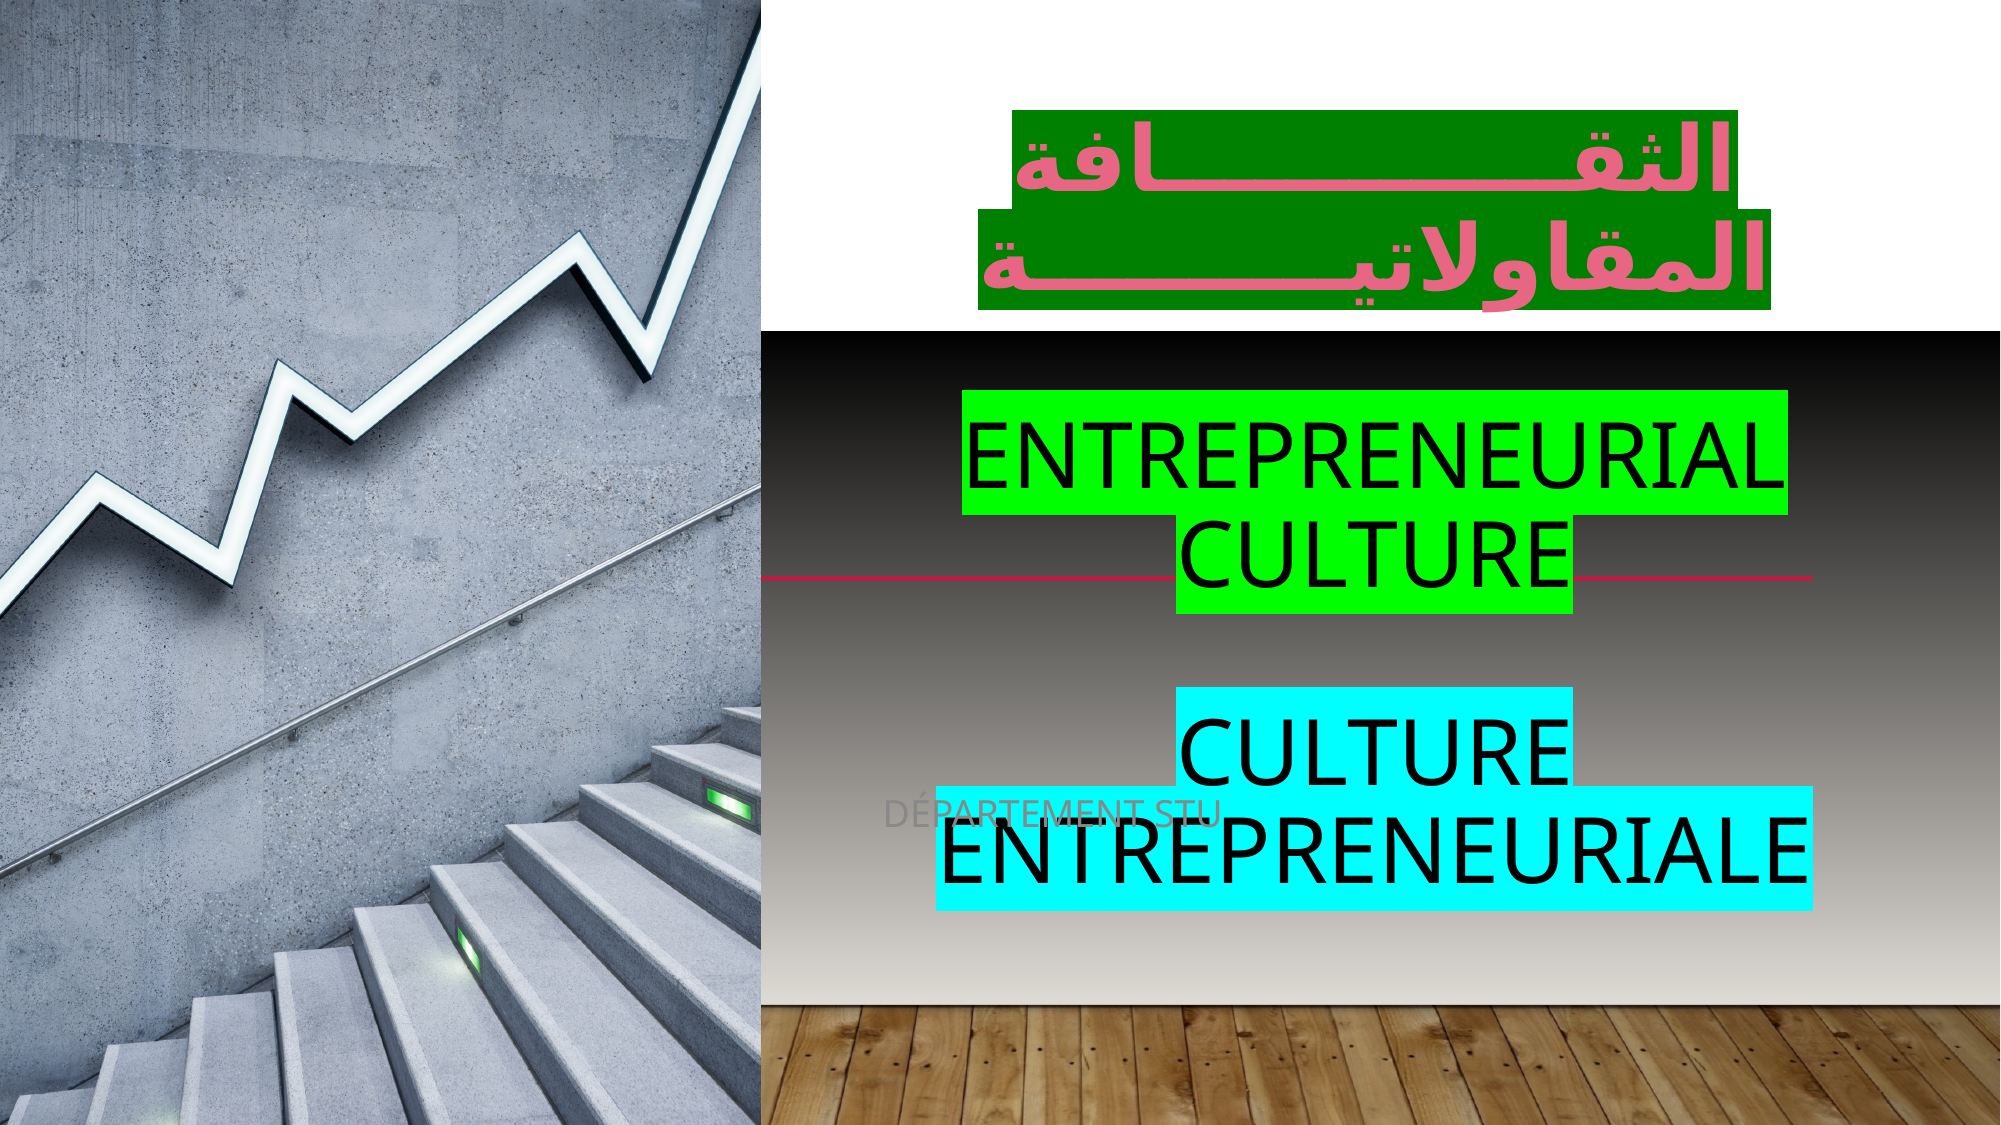

# الثقـــــــــــــافة المقاولاتيــــــــــة Entrepreneurial culture culture entrepreneuriale
département STU